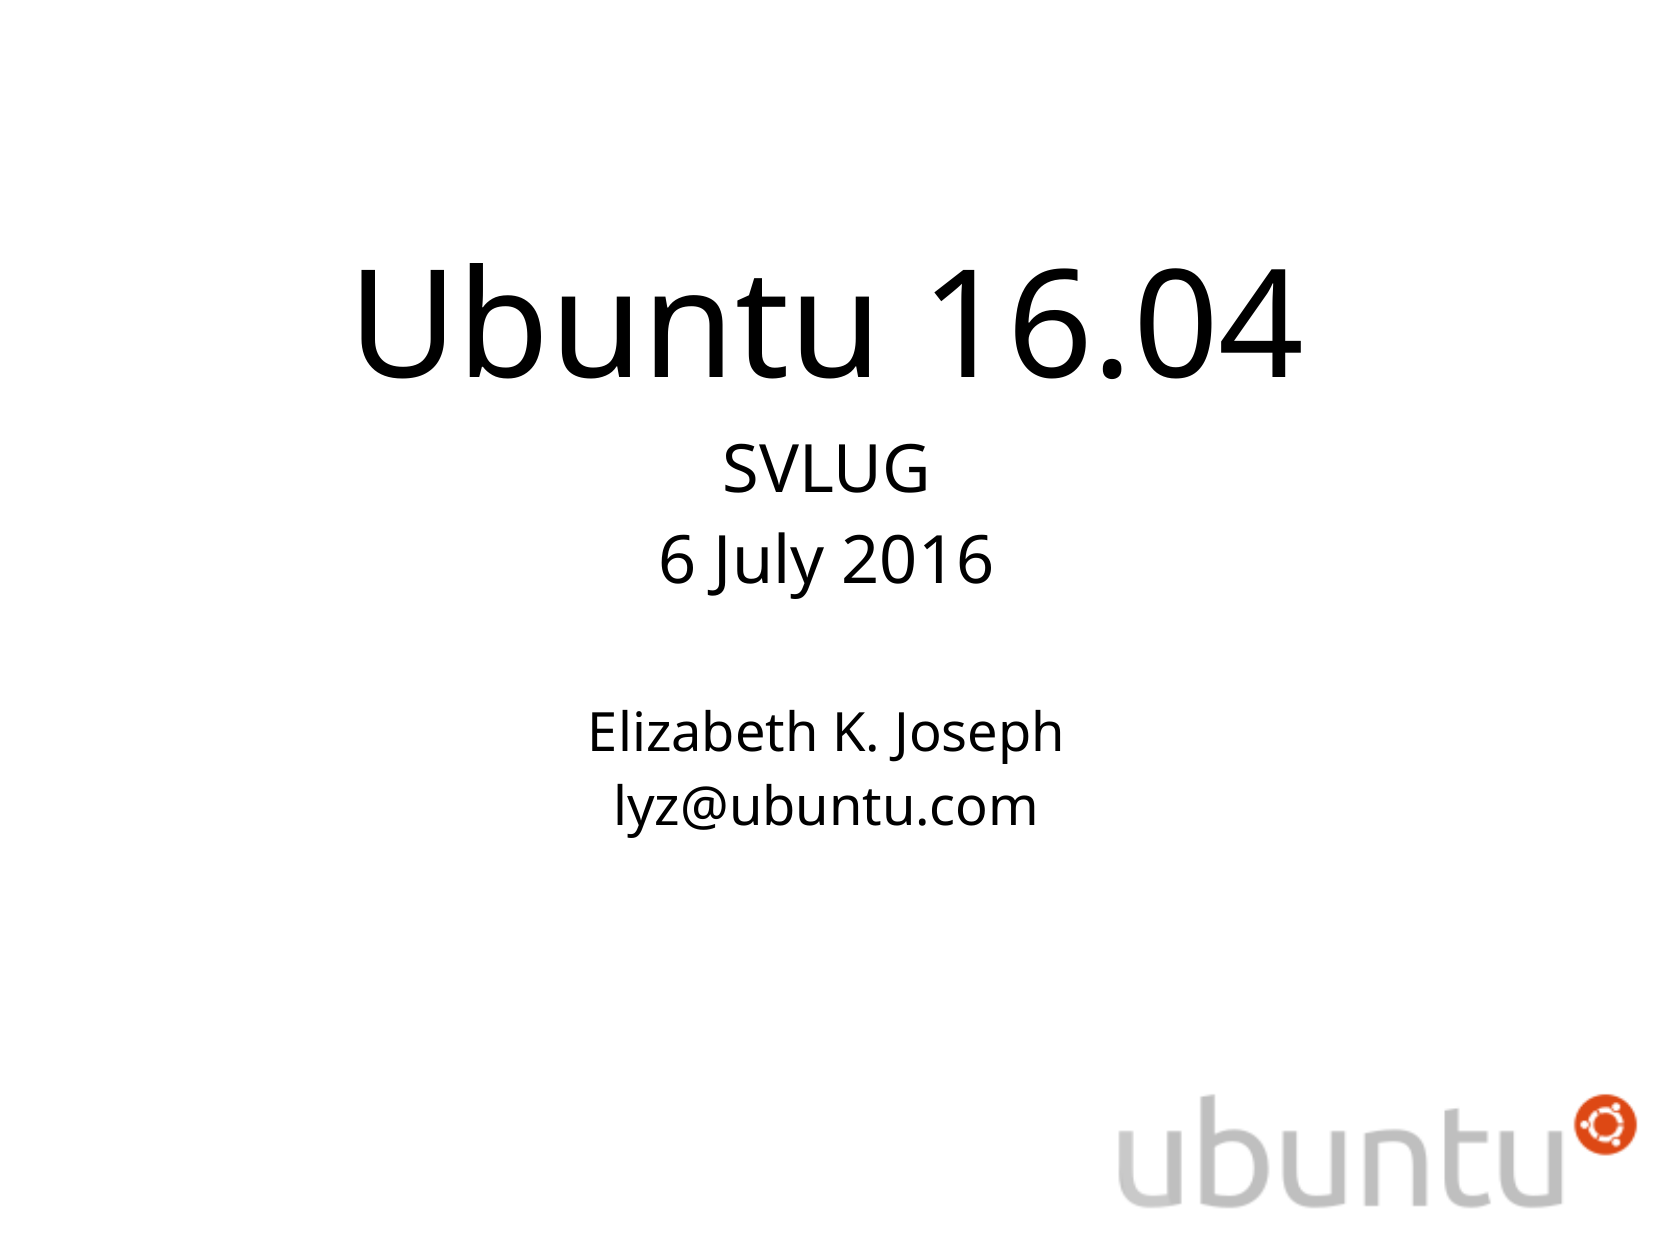

# Ubuntu 16.04
SVLUG
6 July 2016
Elizabeth K. Joseph
lyz@ubuntu.com